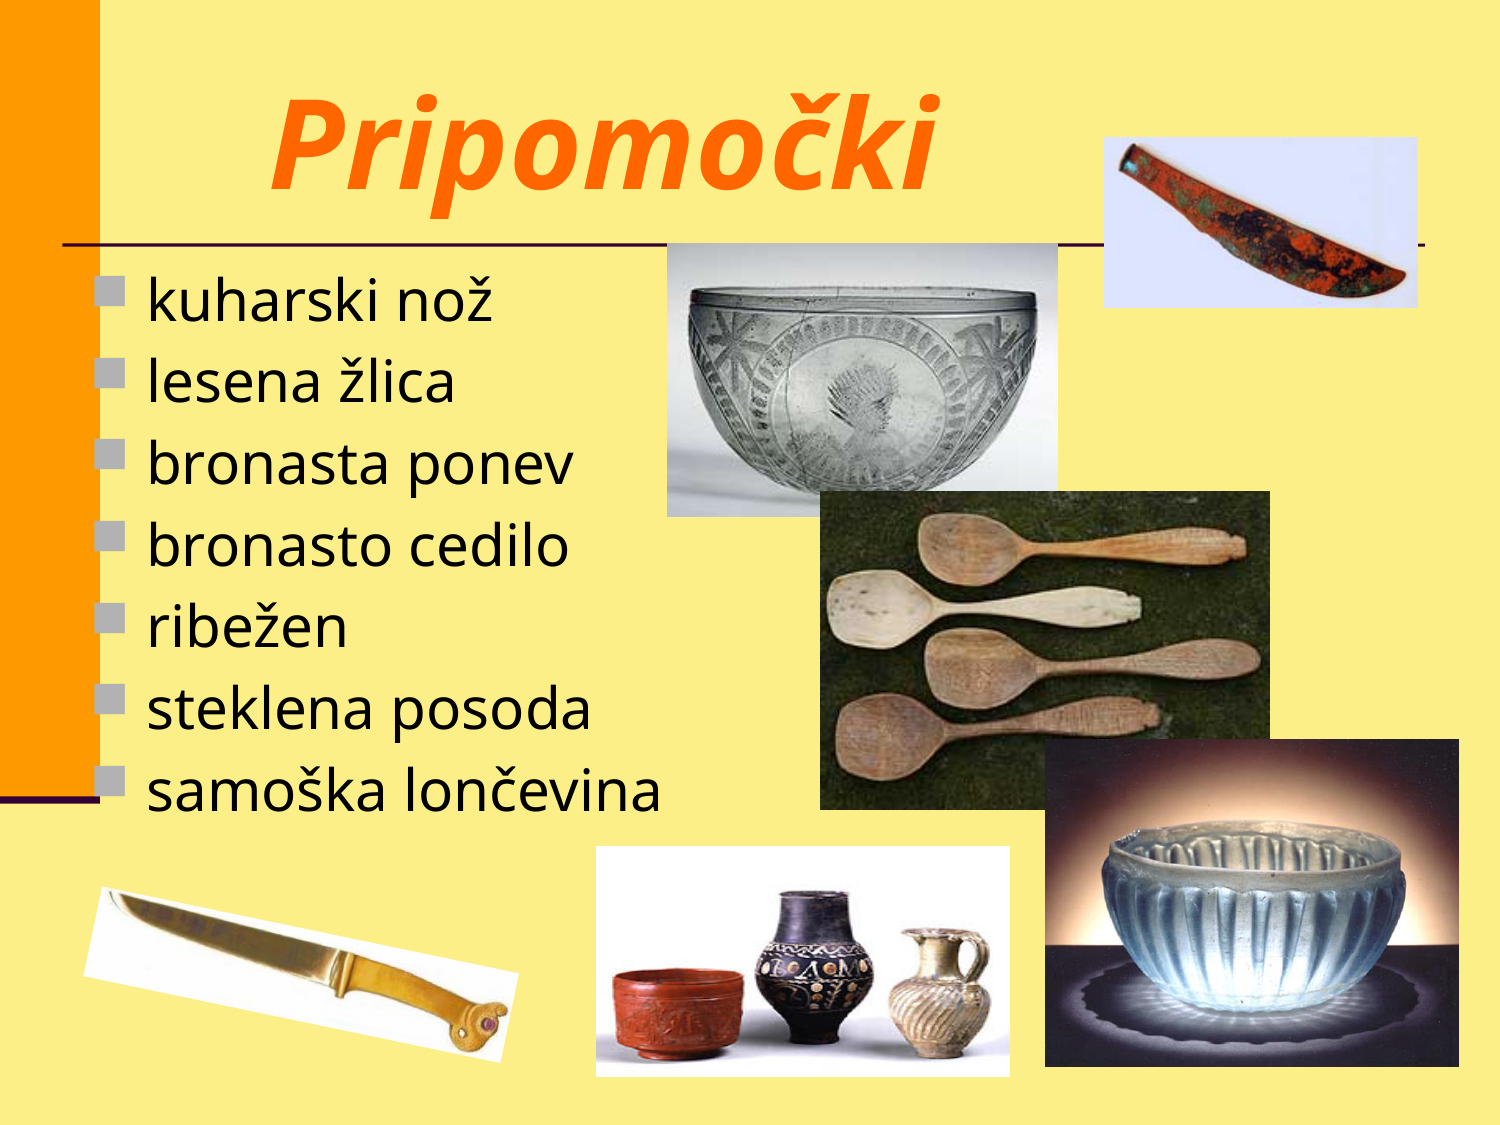

# Pripomočki
kuharski nož
lesena žlica
bronasta ponev
bronasto cedilo
ribežen
steklena posoda
samoška lončevina